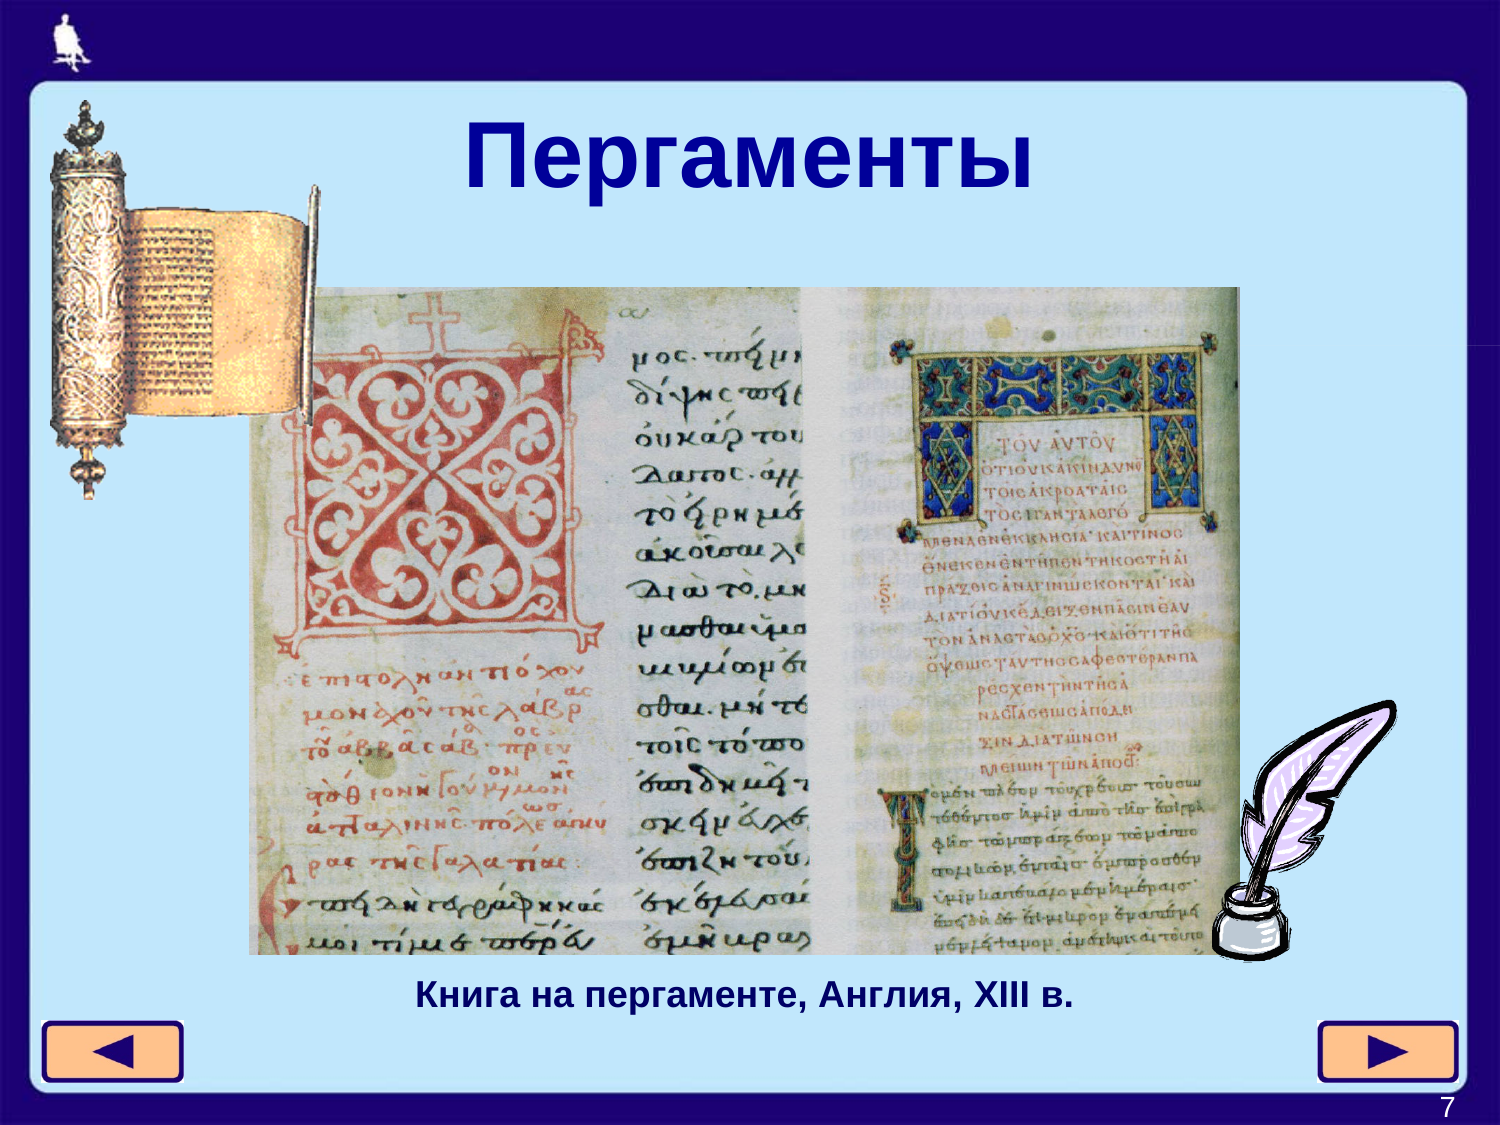

# Пергаменты
Книга на пергаменте, Англия, XIII в.